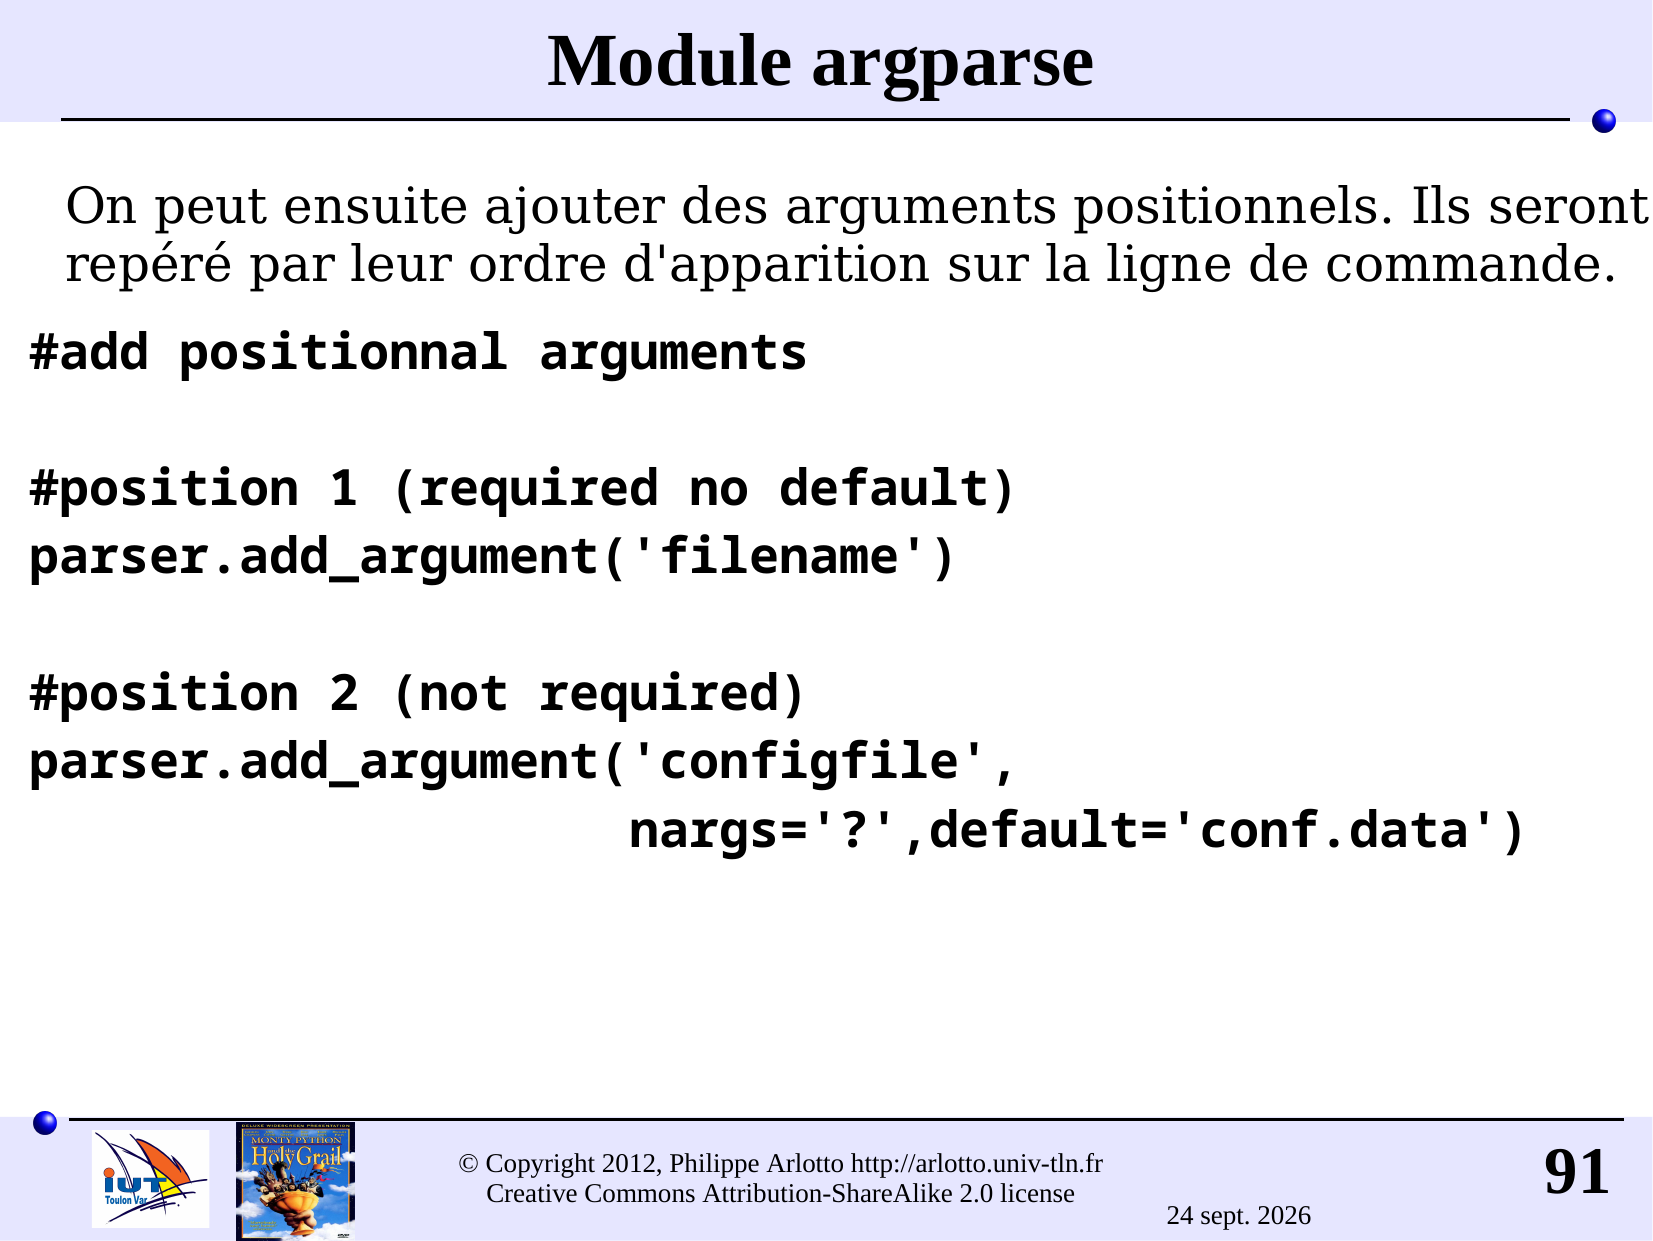

# Module argparse
On peut ensuite ajouter des arguments positionnels. Ils seront
repéré par leur ordre d'apparition sur la ligne de commande.
#add positionnal arguments
#position 1 (required no default)
parser.add_argument('filename')
#position 2 (not required)
parser.add_argument('configfile',
 nargs='?',default='conf.data')